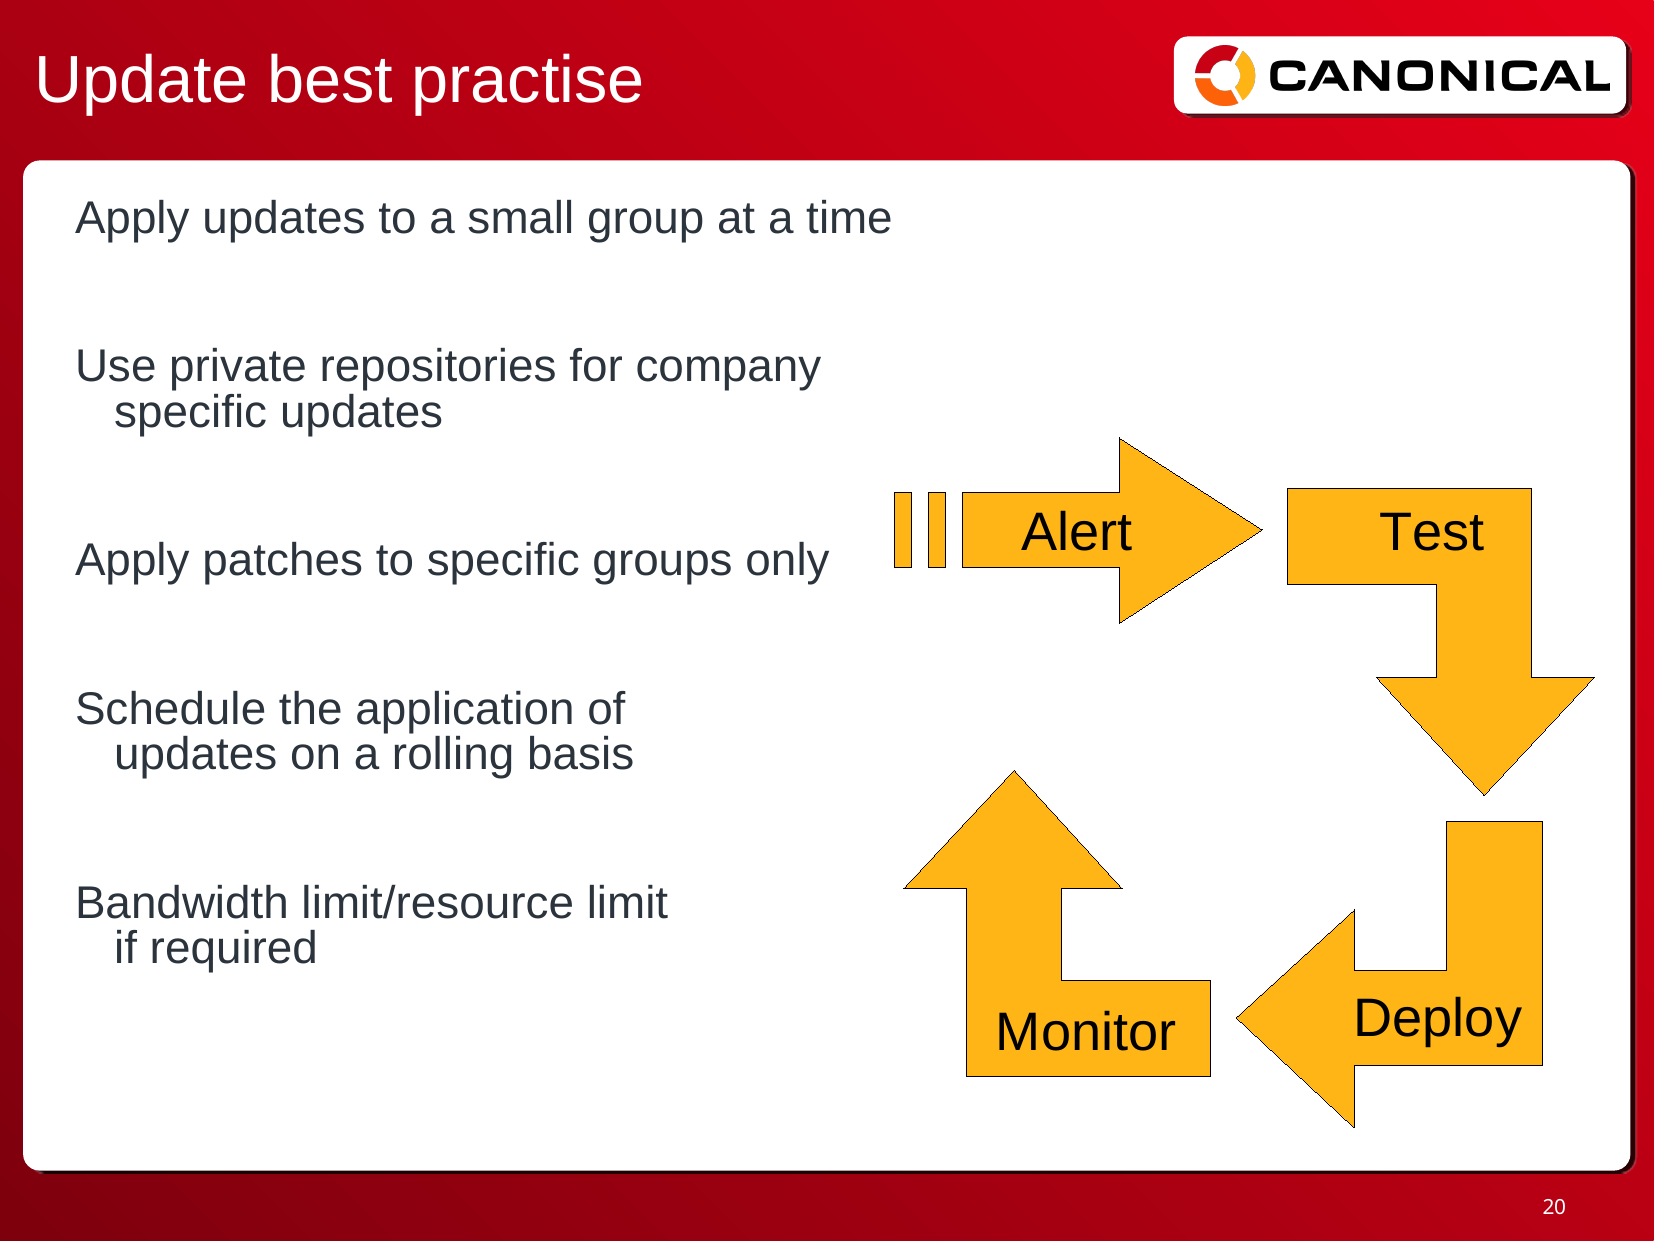

# Update best practise
Apply updates to a small group at a time
Use private repositories for company specific updates
Apply patches to specific groups only
Schedule the application of
updates on a rolling basis
Bandwidth limit/resource limit
if required
Alert
Test
Deploy
Monitor
20